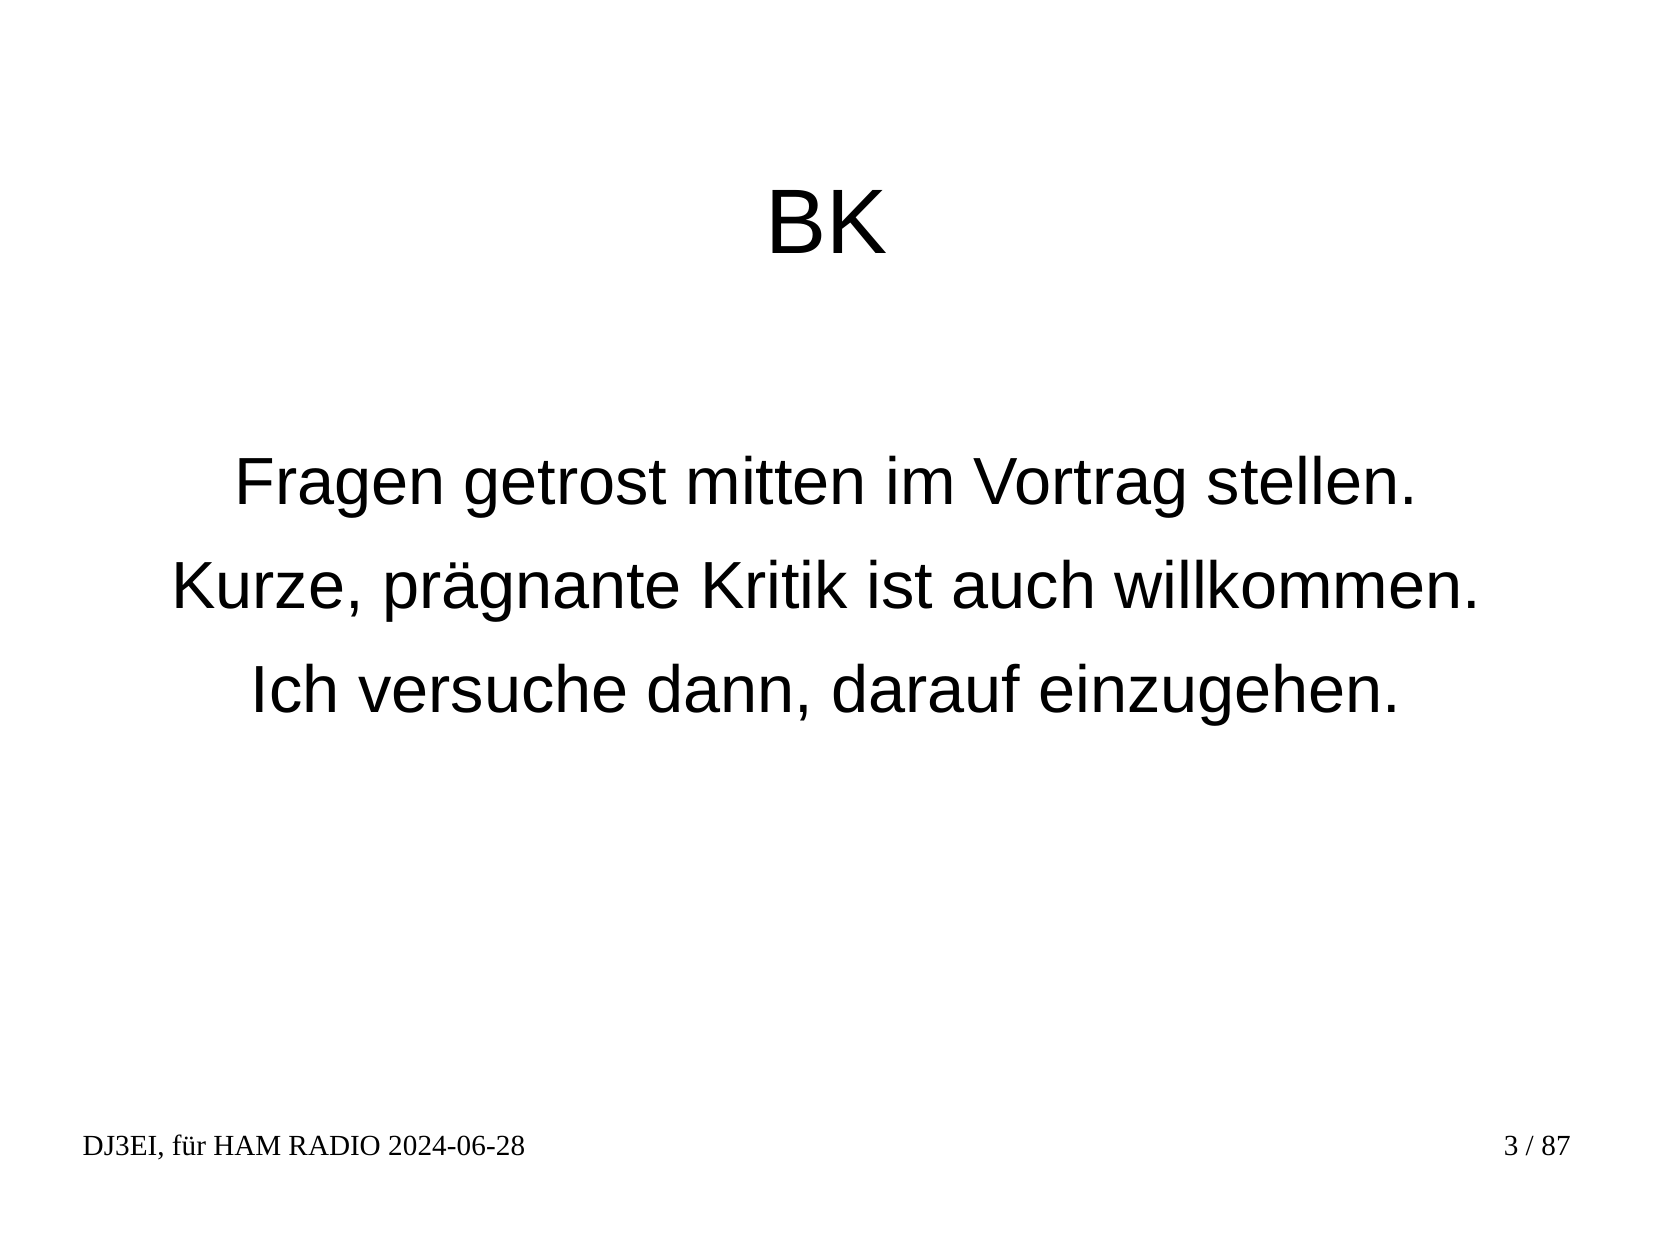

# BK
Fragen getrost mitten im Vortrag stellen.
Kurze, prägnante Kritik ist auch willkommen.
Ich versuche dann, darauf einzugehen.
3